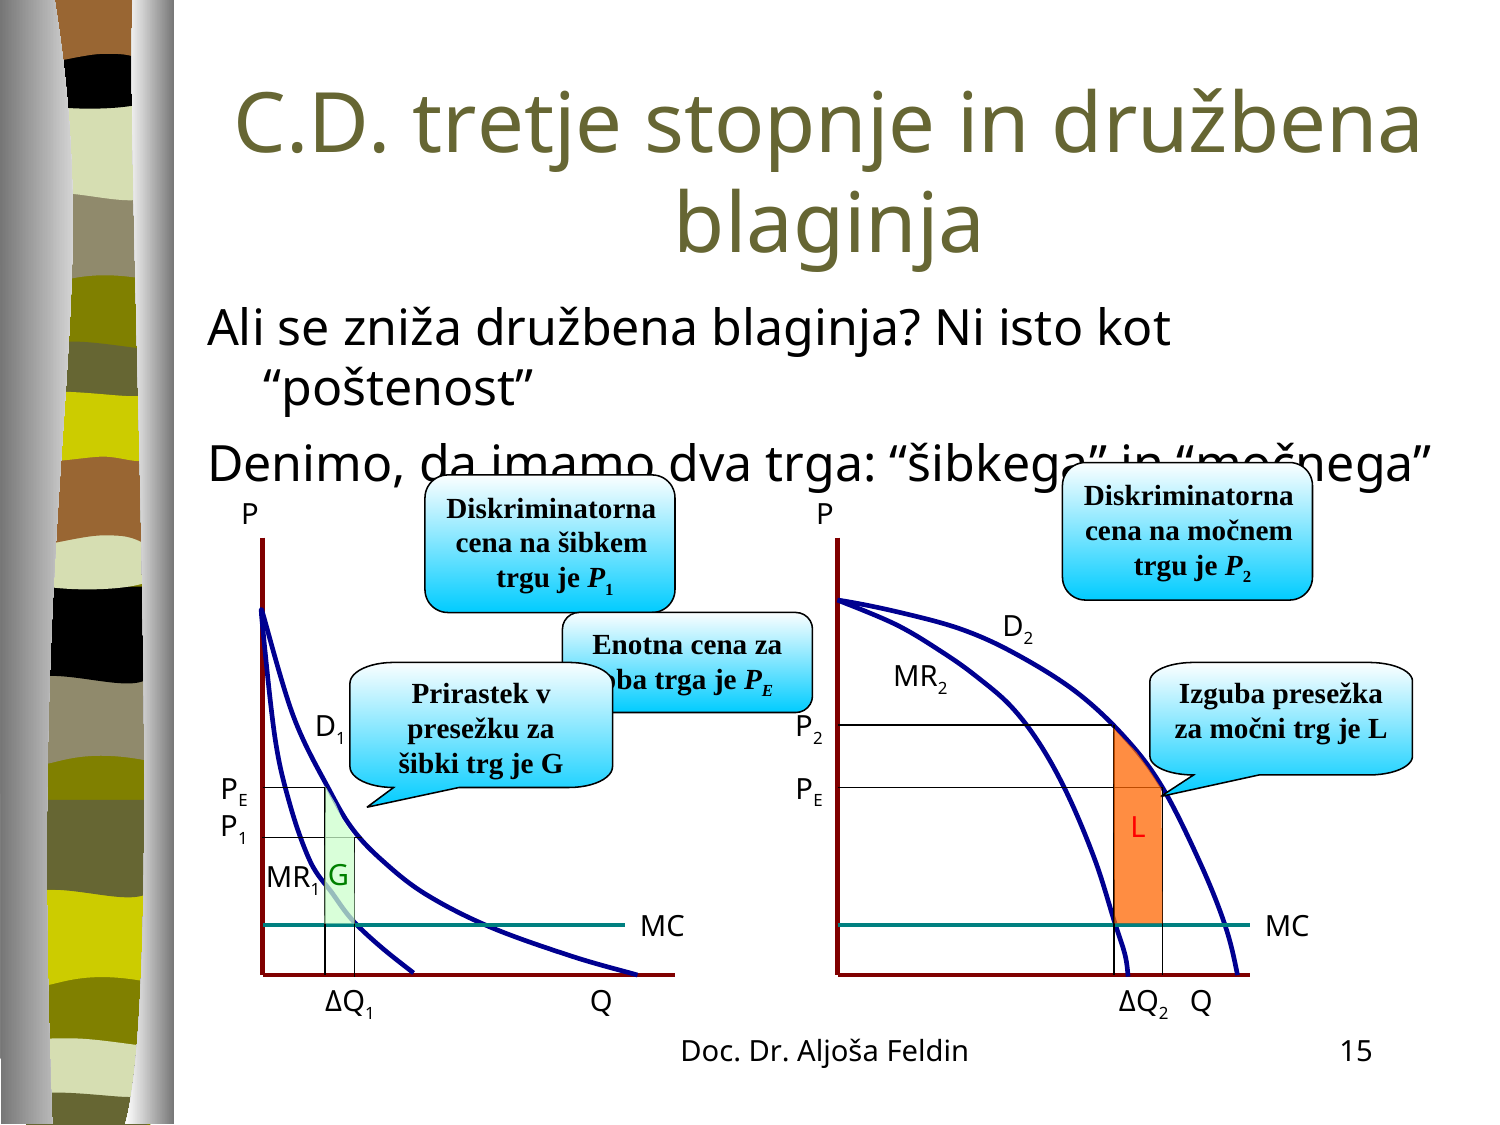

# C.D. tretje stopnje in družbena blaginja
Ali se zniža družbena blaginja? Ni isto kot “poštenost”
Denimo, da imamo dva trga: “šibkega” in “močnega”
Diskriminatorna
cena na močnem
trgu je P2
Diskriminatorna
cena na šibkem
trgu je P1
P
P
D2
Enotna cena za
oba trga je PE
MR2
Prirastek v presežku za šibki trg je G
Izguba presežka za močni trg je L
D1
P2
L
PE
PE
P1
G
MR1
MC
MC
ΔQ1
Q
ΔQ2
Q
Doc. Dr. Aljoša Feldin